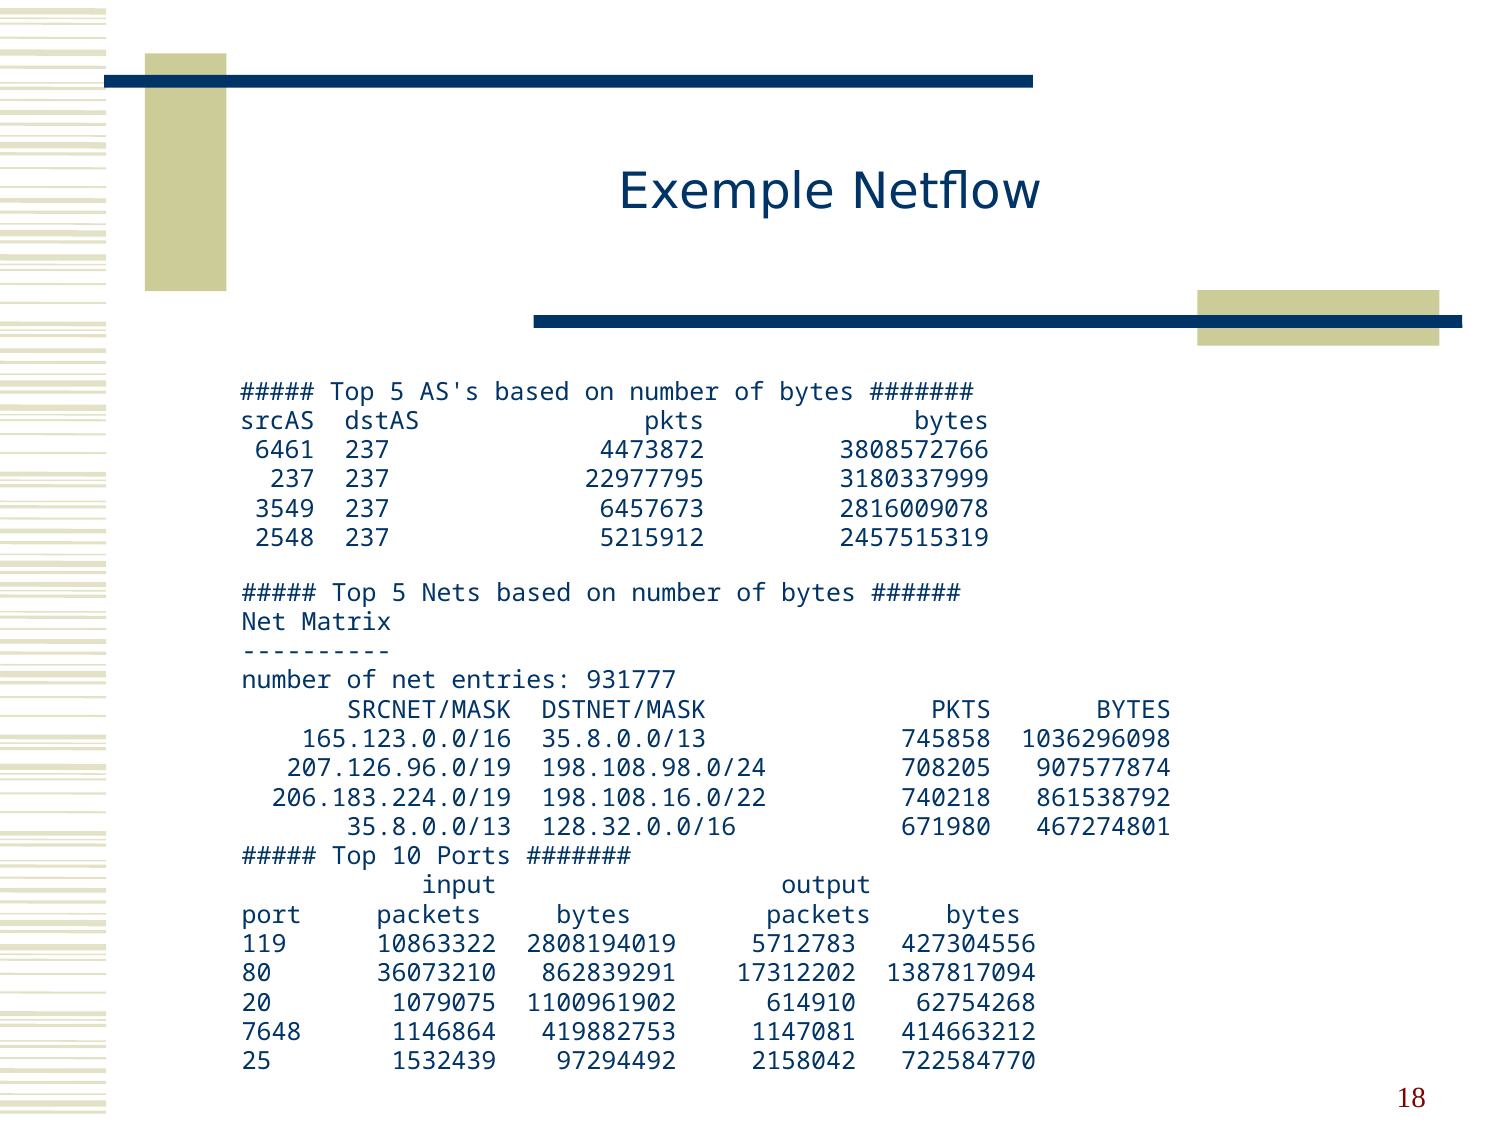

# Exemple Netflow
##### Top 5 AS's based on number of bytes #######
srcAS dstAS pkts bytes
 6461 237 4473872 3808572766
 237 237 22977795 3180337999
 3549 237 6457673 2816009078
 2548 237 5215912 2457515319
##### Top 5 Nets based on number of bytes ######
Net Matrix
----------
number of net entries: 931777
 SRCNET/MASK DSTNET/MASK PKTS BYTES
 165.123.0.0/16 35.8.0.0/13 745858 1036296098
 207.126.96.0/19 198.108.98.0/24 708205 907577874
 206.183.224.0/19 198.108.16.0/22 740218 861538792
 35.8.0.0/13 128.32.0.0/16 671980 467274801
##### Top 10 Ports #######
 input output
port packets bytes packets bytes
119 10863322 2808194019 5712783 427304556
80 36073210 862839291 17312202 1387817094
20 1079075 1100961902 614910 62754268
7648 1146864 419882753 1147081 414663212
25 1532439 97294492 2158042 722584770